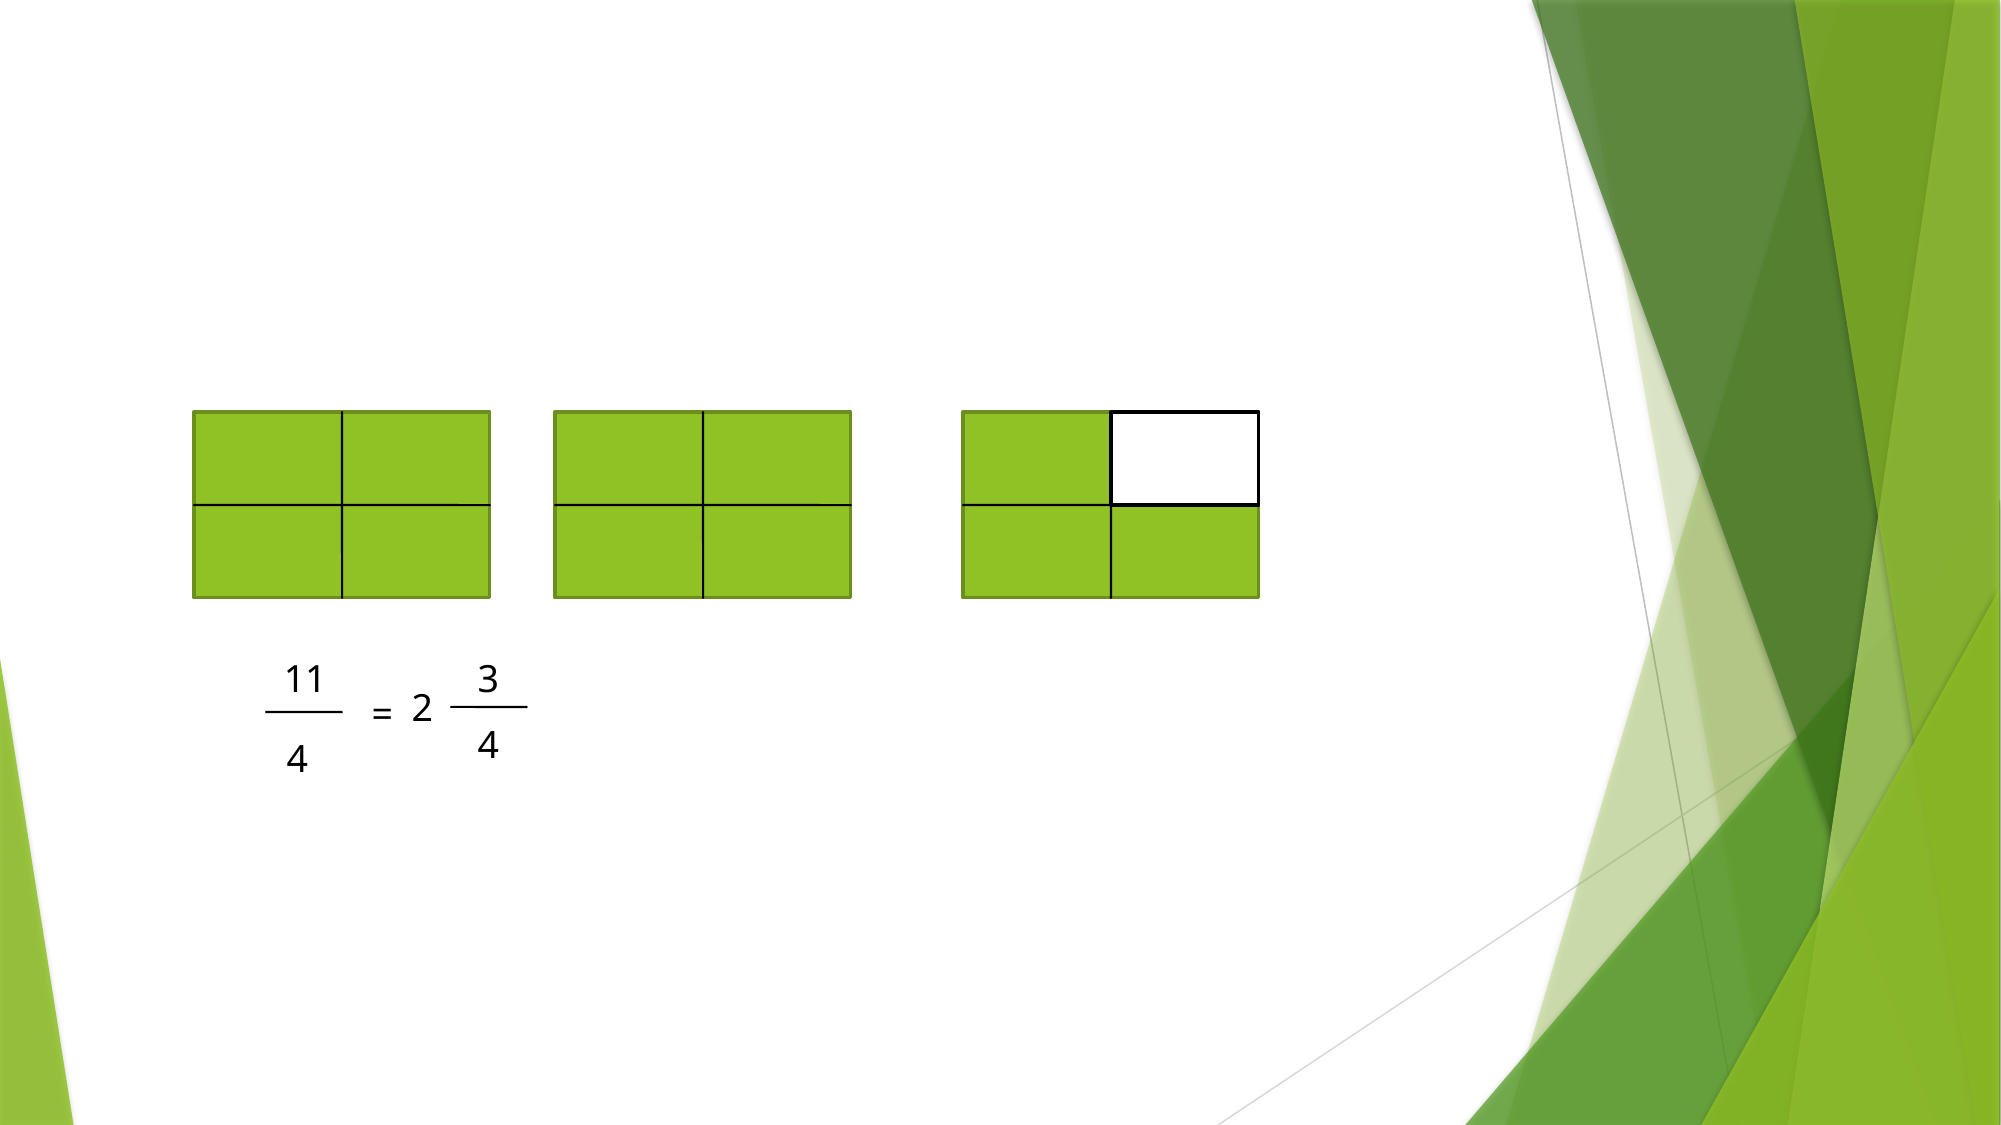

#
11
3
2
=
4
4